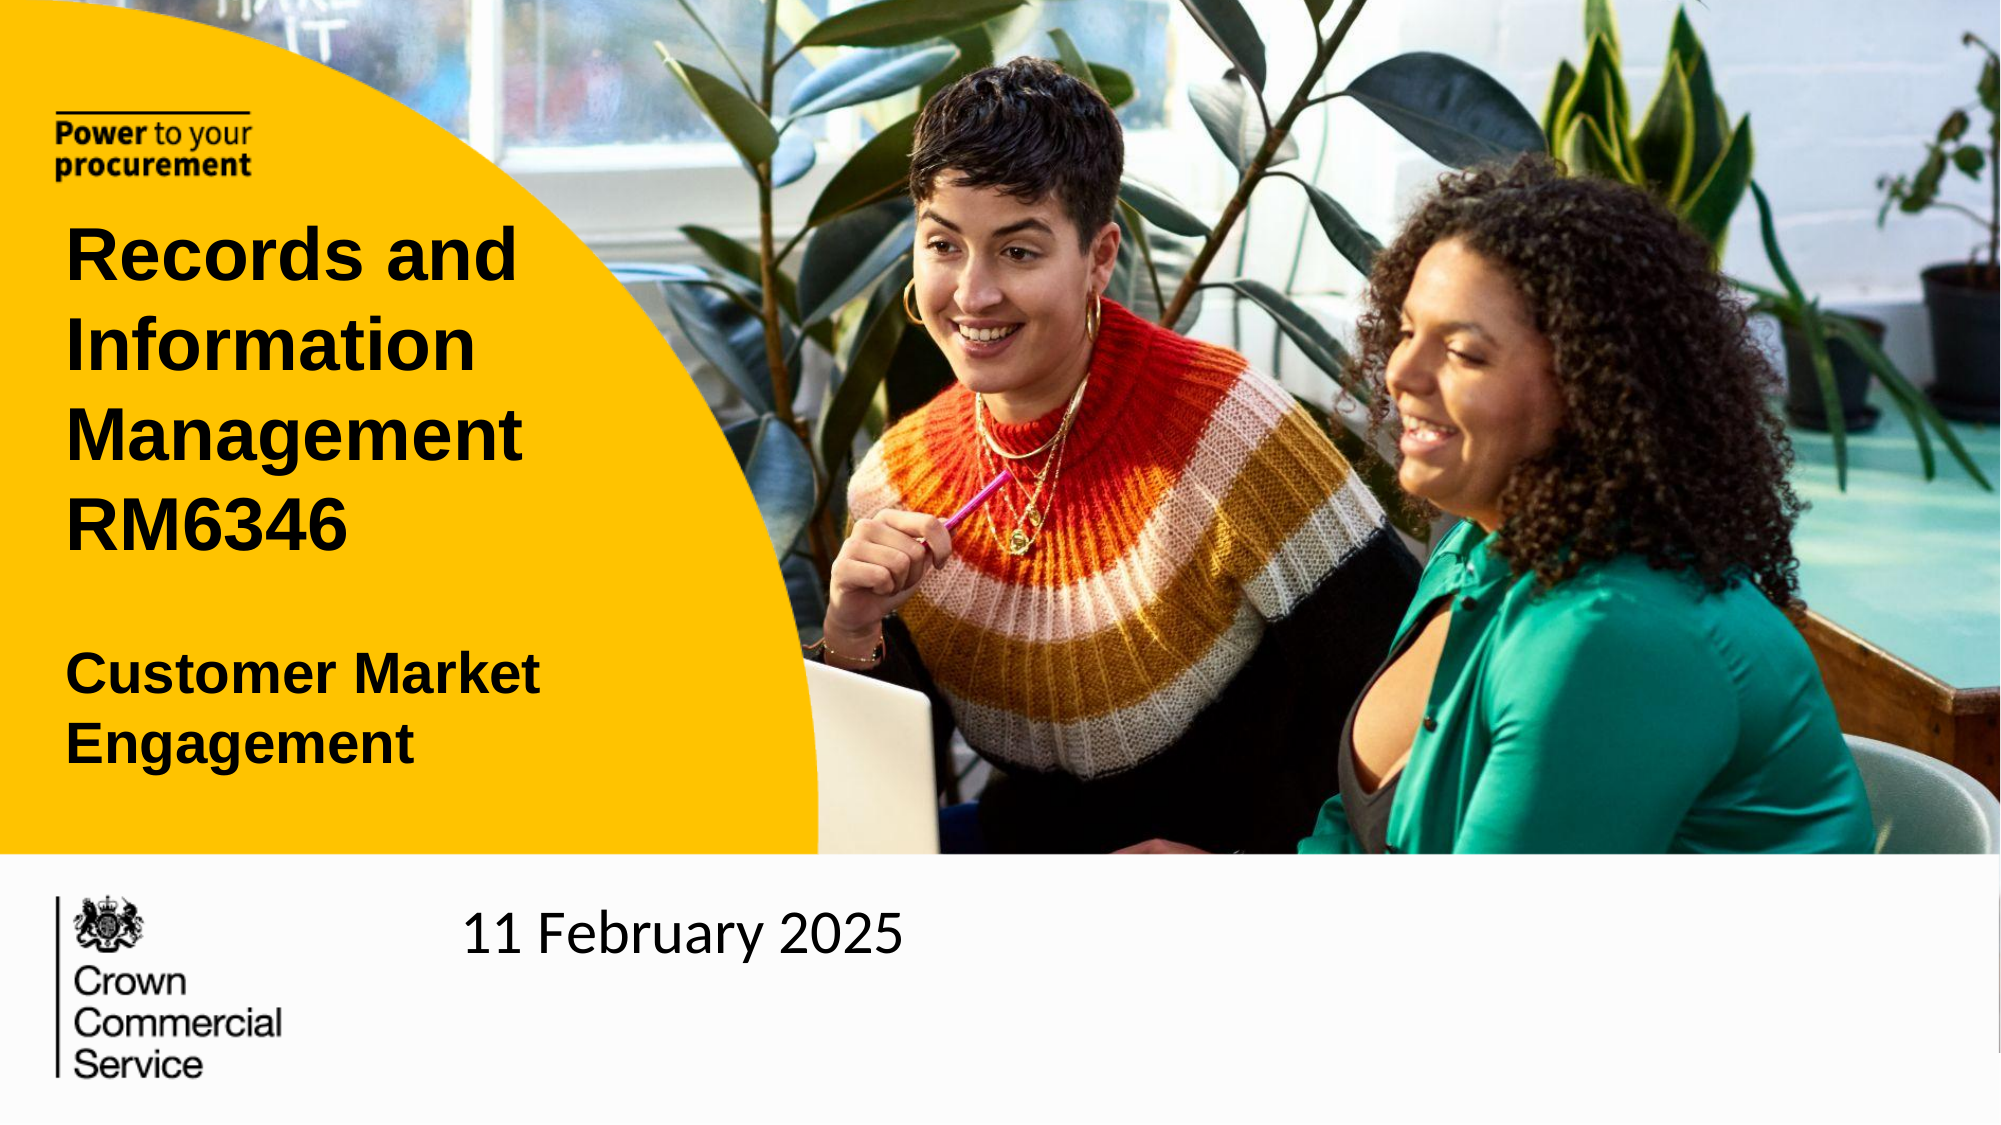

# Records and Information Management RM6346
Customer Market Engagement
11 February 2025